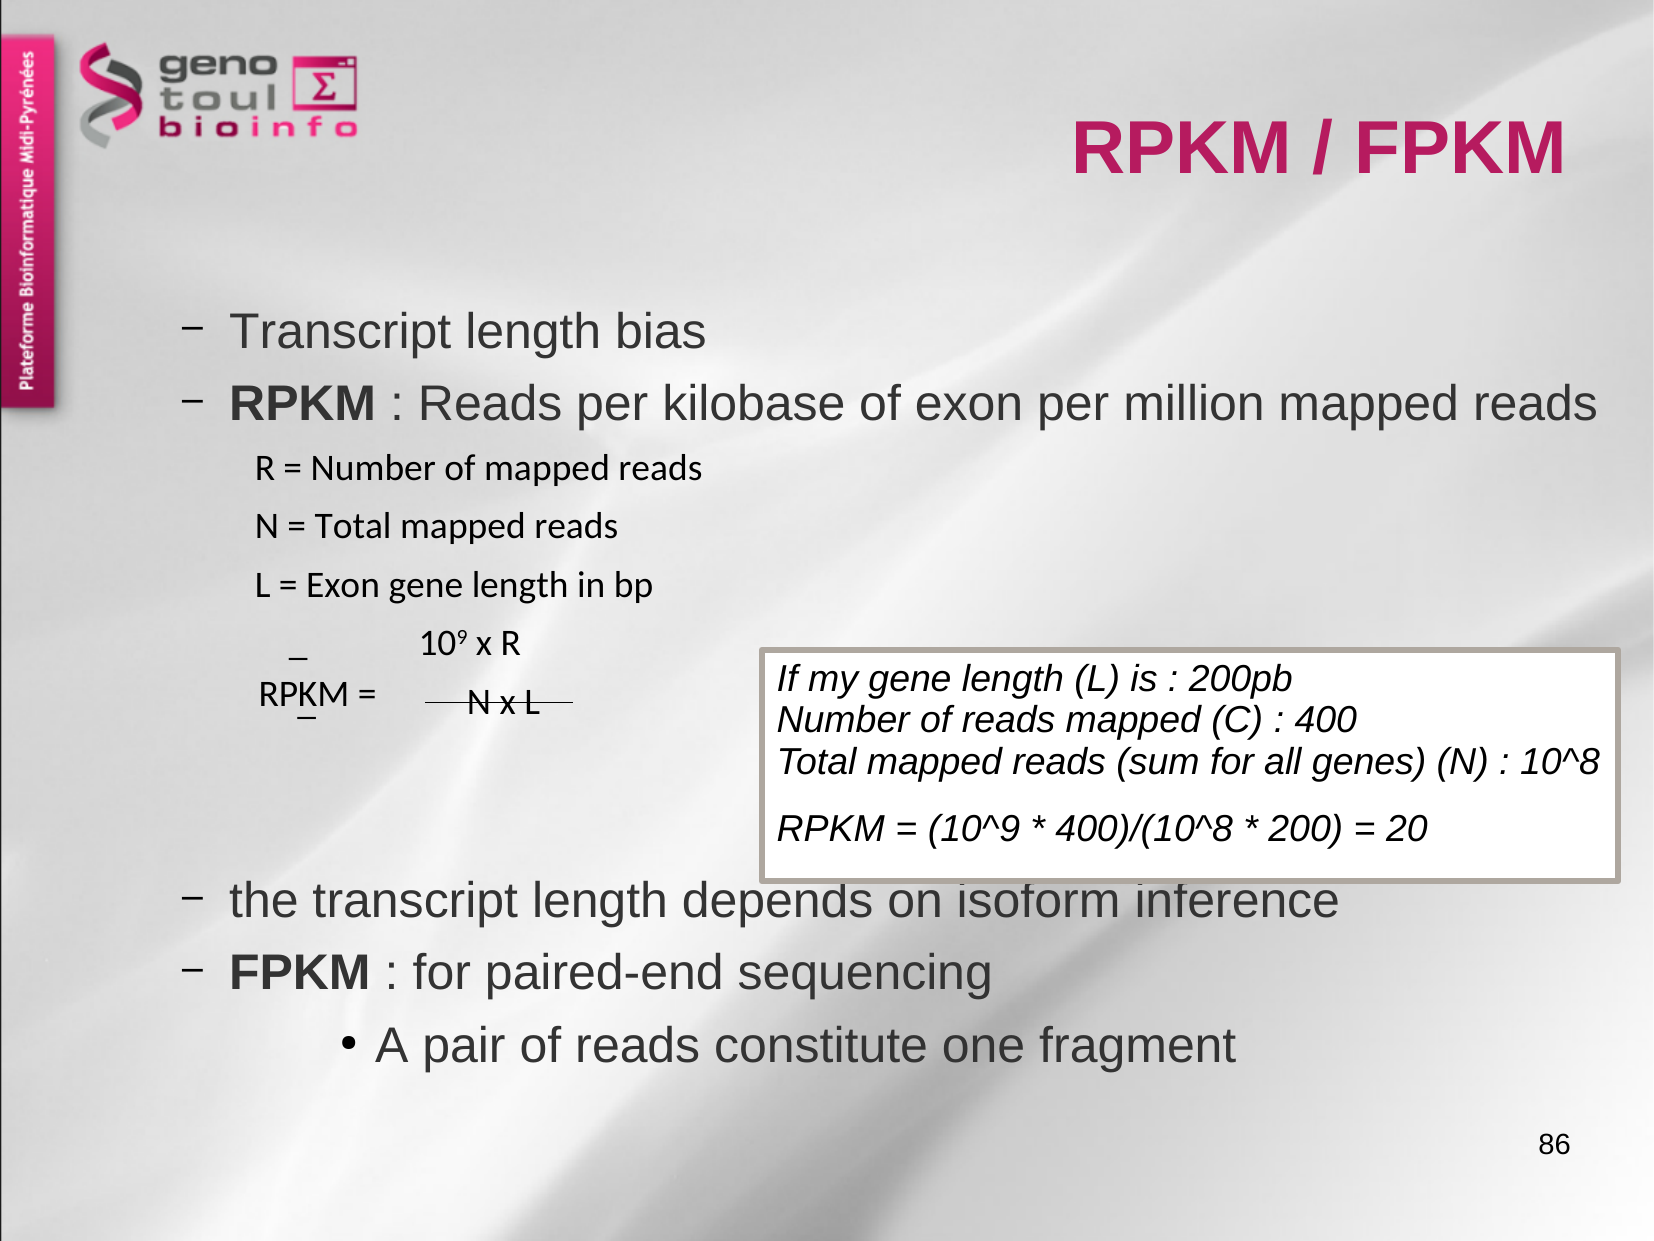

# RPKM / FPKM
Transcript length bias
RPKM : Reads per kilobase of exon per million mapped reads
R = Number of mapped reads
N = Total mapped reads
L = Exon gene length in bp
 		 109 x R
 			N x L
the transcript length depends on isoform inference
FPKM : for paired-end sequencing
A pair of reads constitute one fragment
If my gene length (L) is : 200pb
Number of reads mapped (C) : 400
Total mapped reads (sum for all genes) (N) : 10^8
RPKM = (10^9 * 400)/(10^8 * 200) = 20
RPKM =